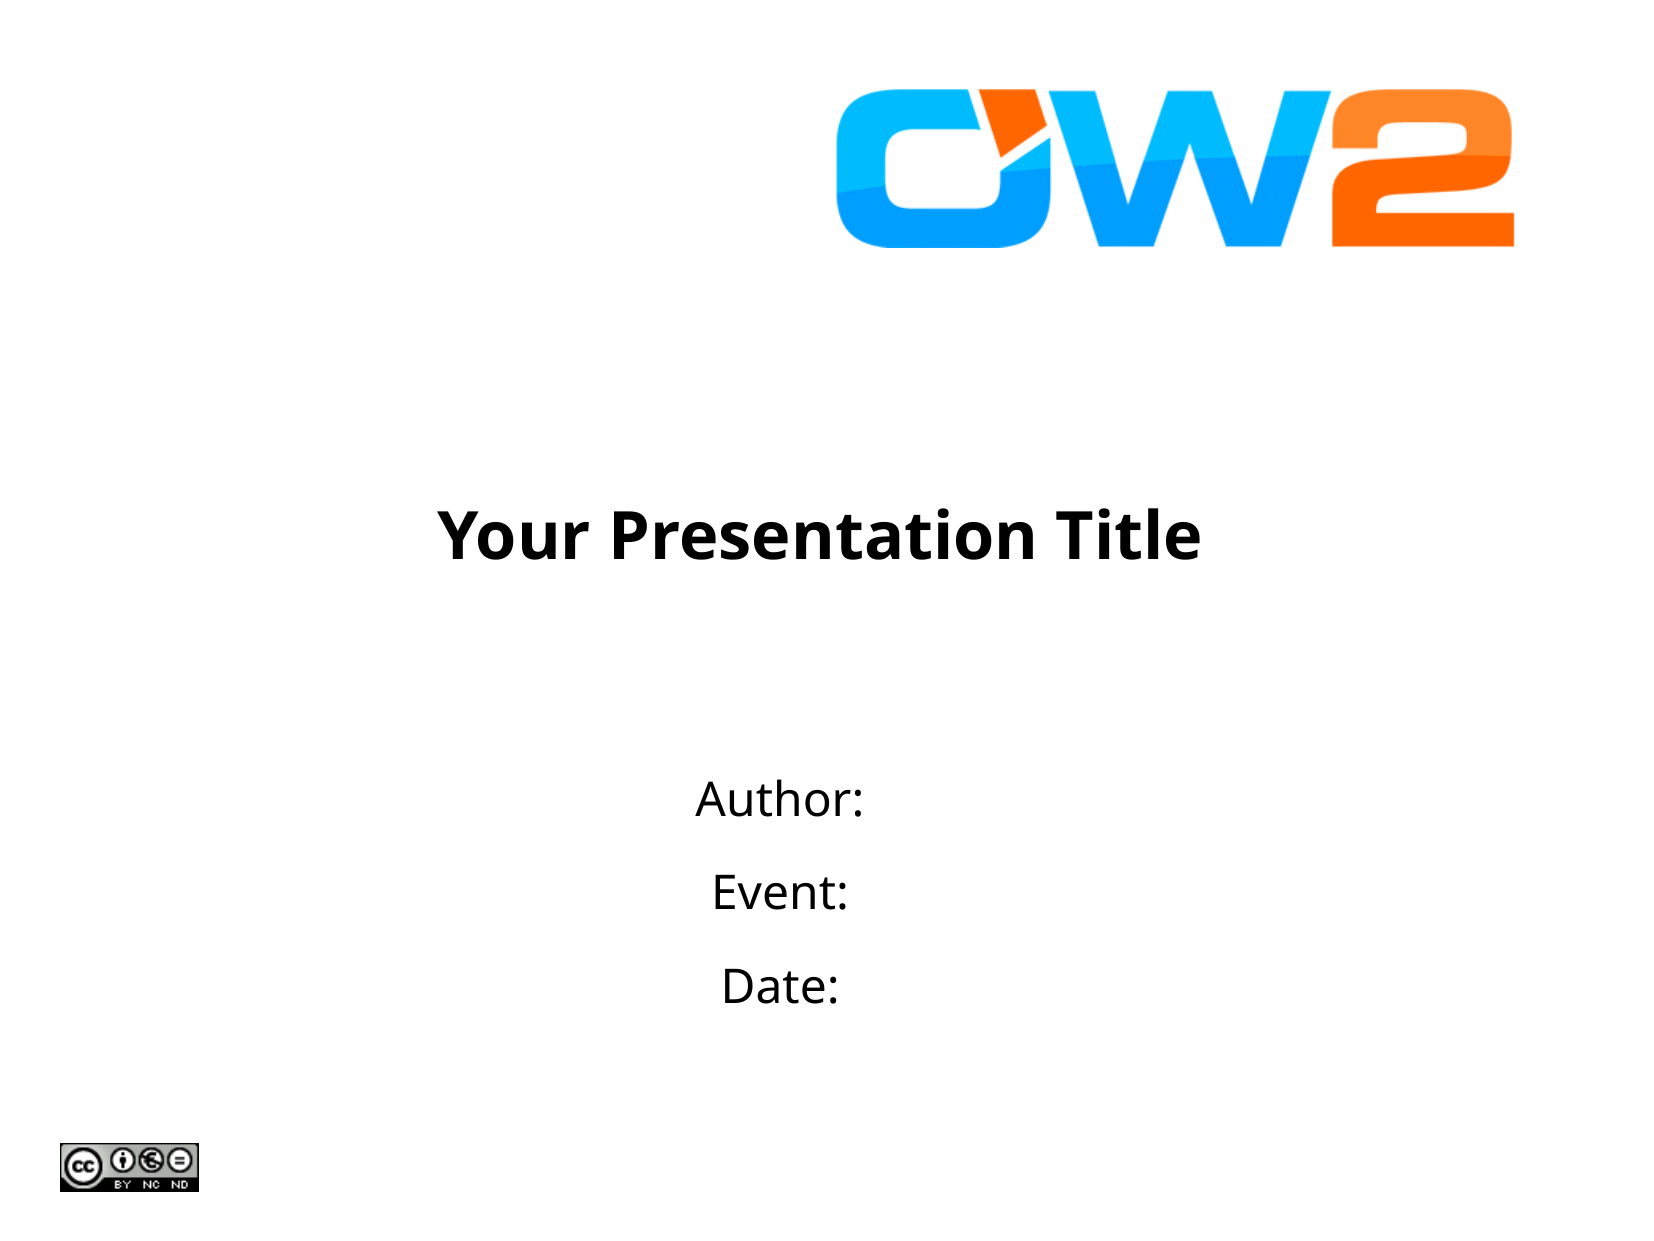

# Your Presentation Title
Author:
Event:
Date: